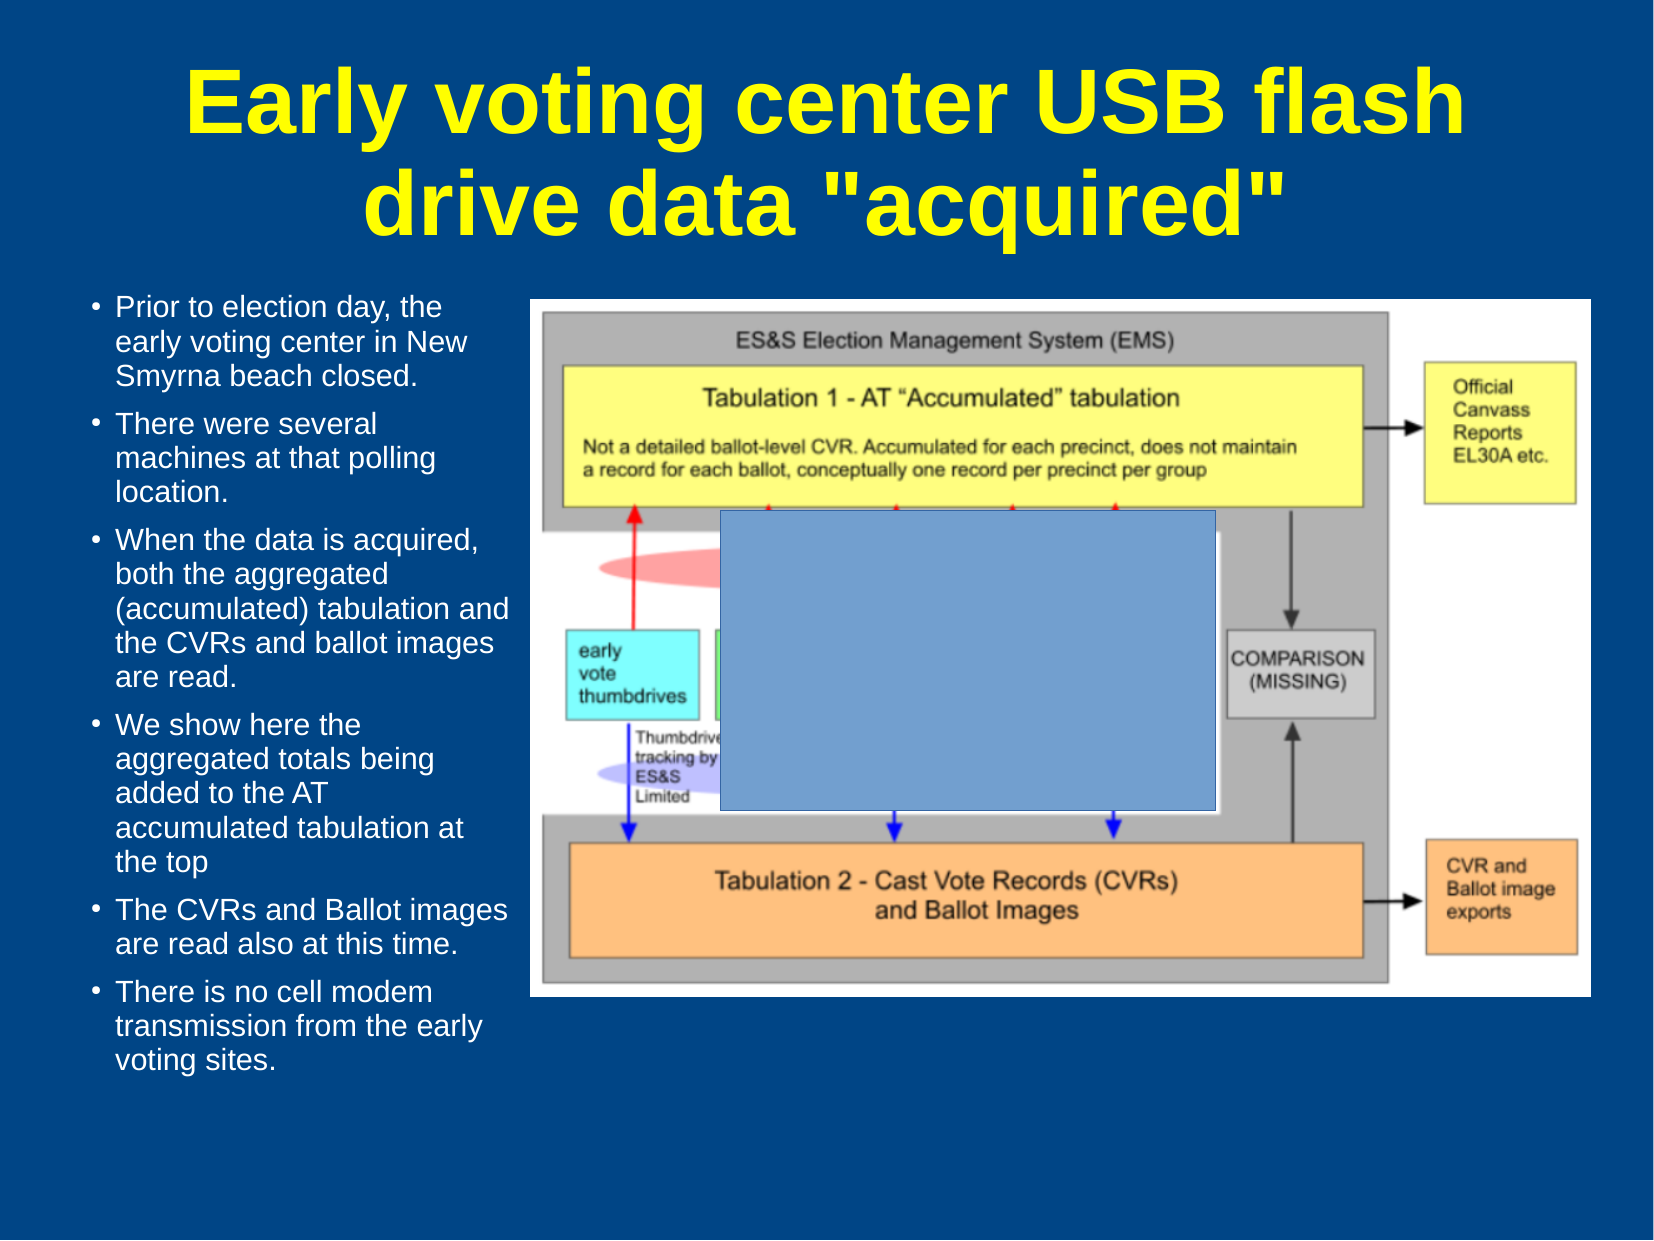

# Early voting center USB flash drive data "acquired"
Prior to election day, the early voting center in New Smyrna beach closed.
There were several machines at that polling location.
When the data is acquired, both the aggregated (accumulated) tabulation and the CVRs and ballot images are read.
We show here the aggregated totals being added to the AT accumulated tabulation at the top
The CVRs and Ballot images are read also at this time.
There is no cell modem transmission from the early voting sites.